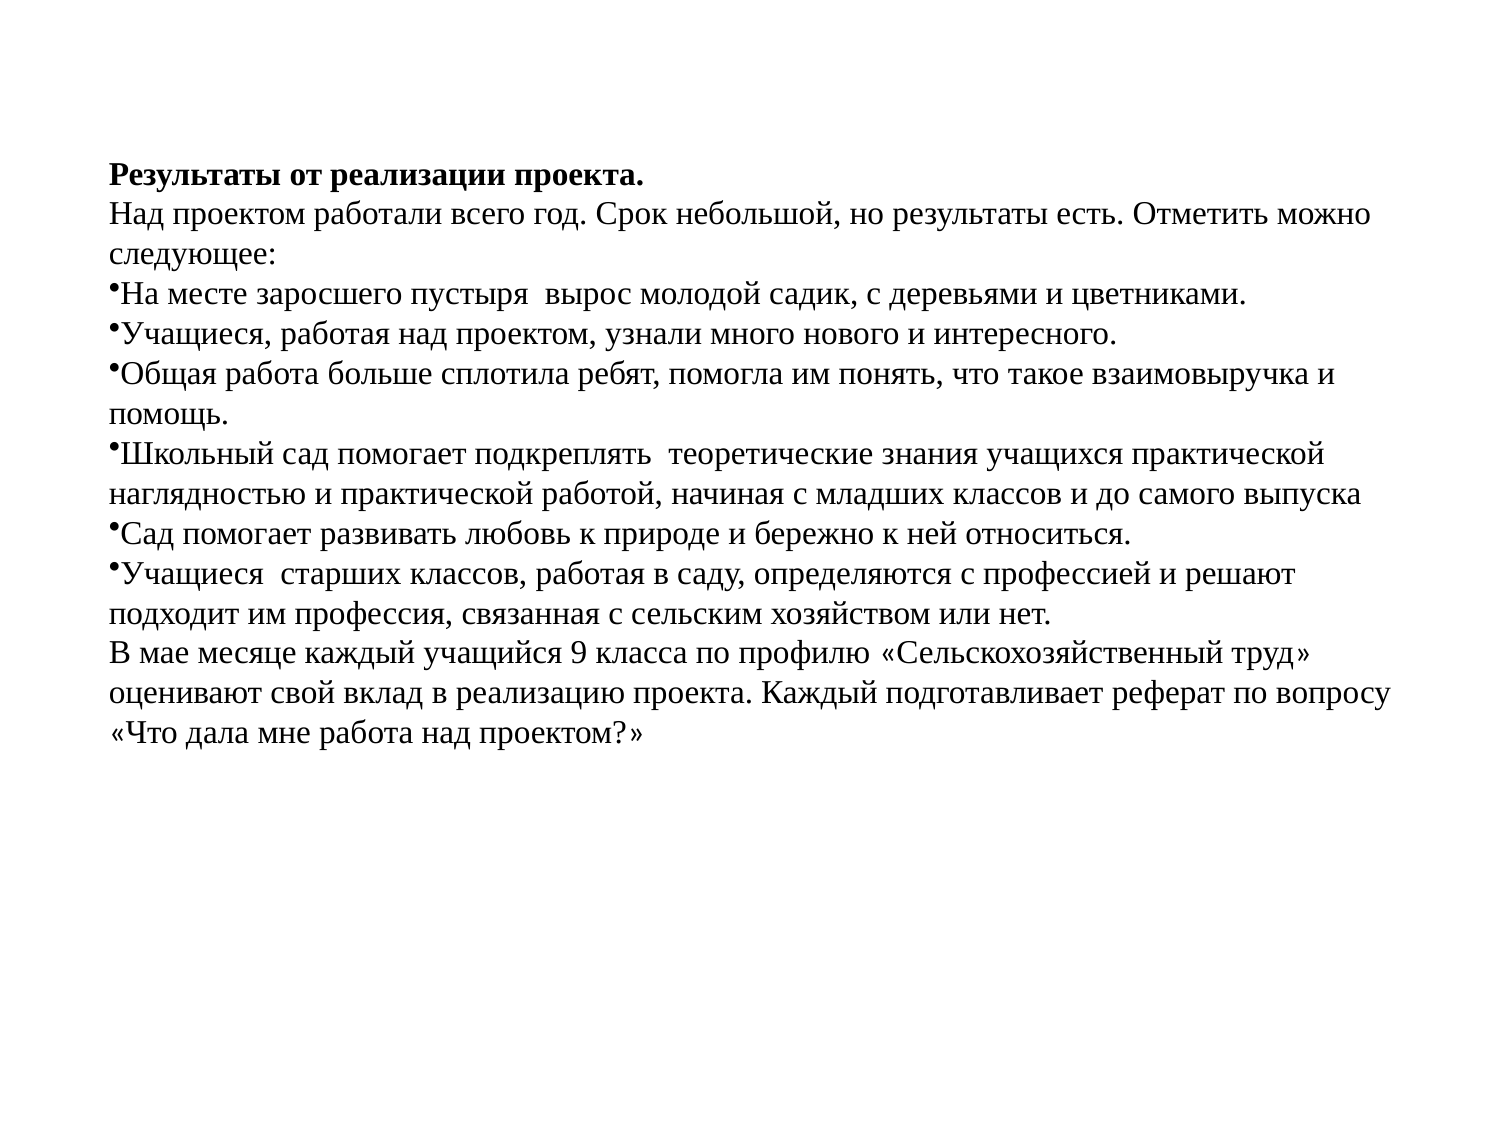

Результаты от реализации проекта.
Над проектом работали всего год. Срок небольшой, но результаты есть. Отметить можно следующее:
На месте заросшего пустыря вырос молодой садик, с деревьями и цветниками.
Учащиеся, работая над проектом, узнали много нового и интересного.
Общая работа больше сплотила ребят, помогла им понять, что такое взаимовыручка и помощь.
Школьный сад помогает подкреплять теоретические знания учащихся практической наглядностью и практической работой, начиная с младших классов и до самого выпуска
Сад помогает развивать любовь к природе и бережно к ней относиться.
Учащиеся старших классов, работая в саду, определяются с профессией и решают подходит им профессия, связанная с сельским хозяйством или нет.
В мае месяце каждый учащийся 9 класса по профилю «Сельскохозяйственный труд» оценивают свой вклад в реализацию проекта. Каждый подготавливает реферат по вопросу «Что дала мне работа над проектом?»